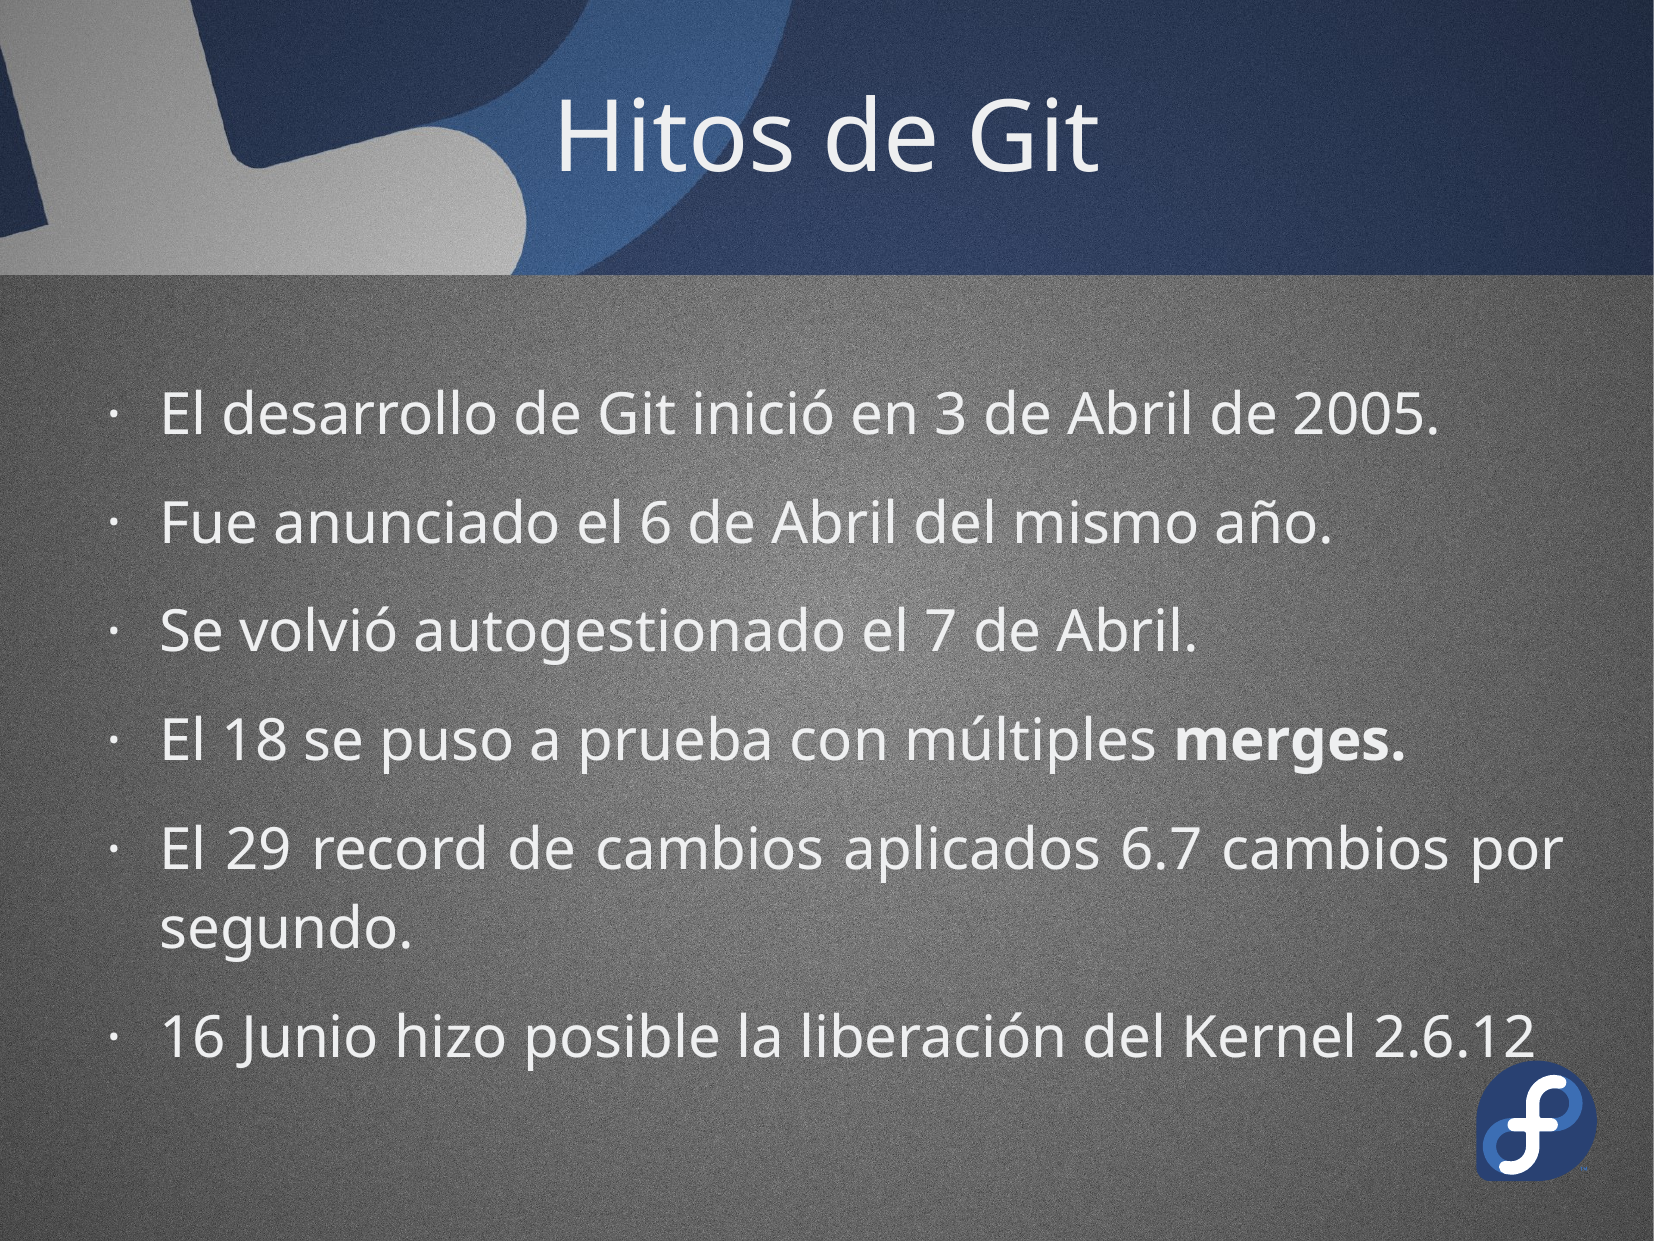

# Hitos de Git
El desarrollo de Git inició en 3 de Abril de 2005.
Fue anunciado el 6 de Abril del mismo año.
Se volvió autogestionado el 7 de Abril.
El 18 se puso a prueba con múltiples merges.
El 29 record de cambios aplicados 6.7 cambios por segundo.
16 Junio hizo posible la liberación del Kernel 2.6.12